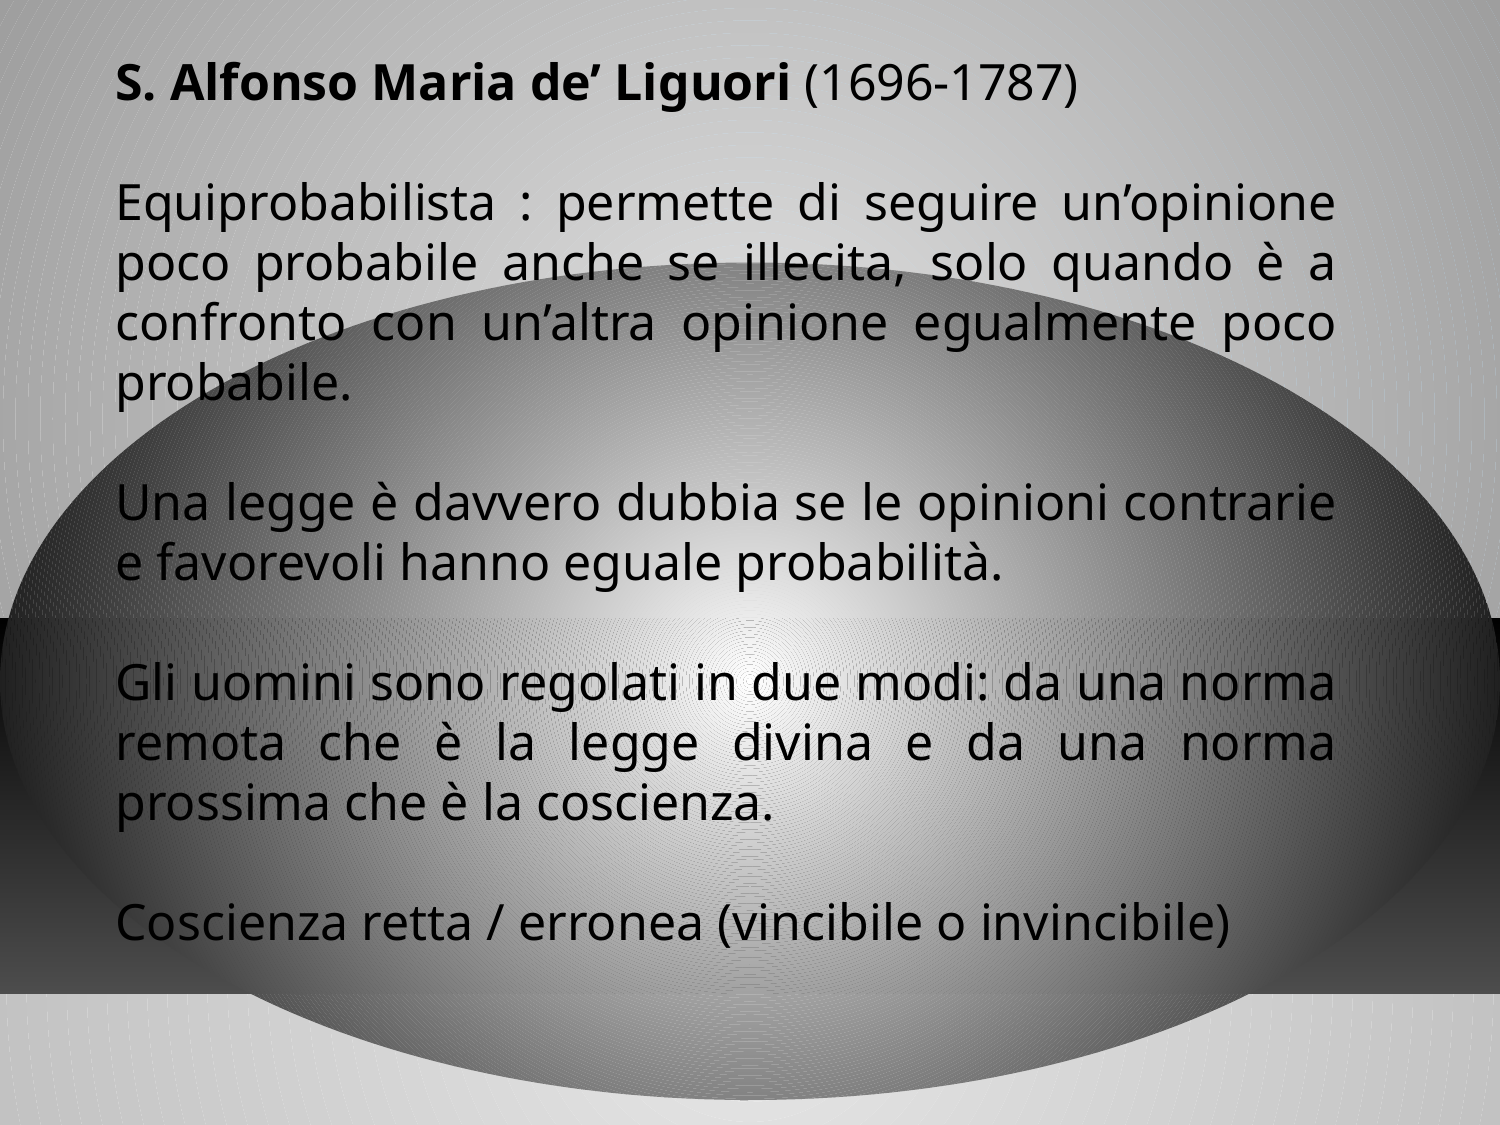

S. Alfonso Maria de’ Liguori (1696-1787)
Equiprobabilista : permette di seguire un’opinione poco probabile anche se illecita, solo quando è a confronto con un’altra opinione egualmente poco probabile.
Una legge è davvero dubbia se le opinioni contrarie e favorevoli hanno eguale probabilità.
Gli uomini sono regolati in due modi: da una norma remota che è la legge divina e da una norma prossima che è la coscienza.
Coscienza retta / erronea (vincibile o invincibile)